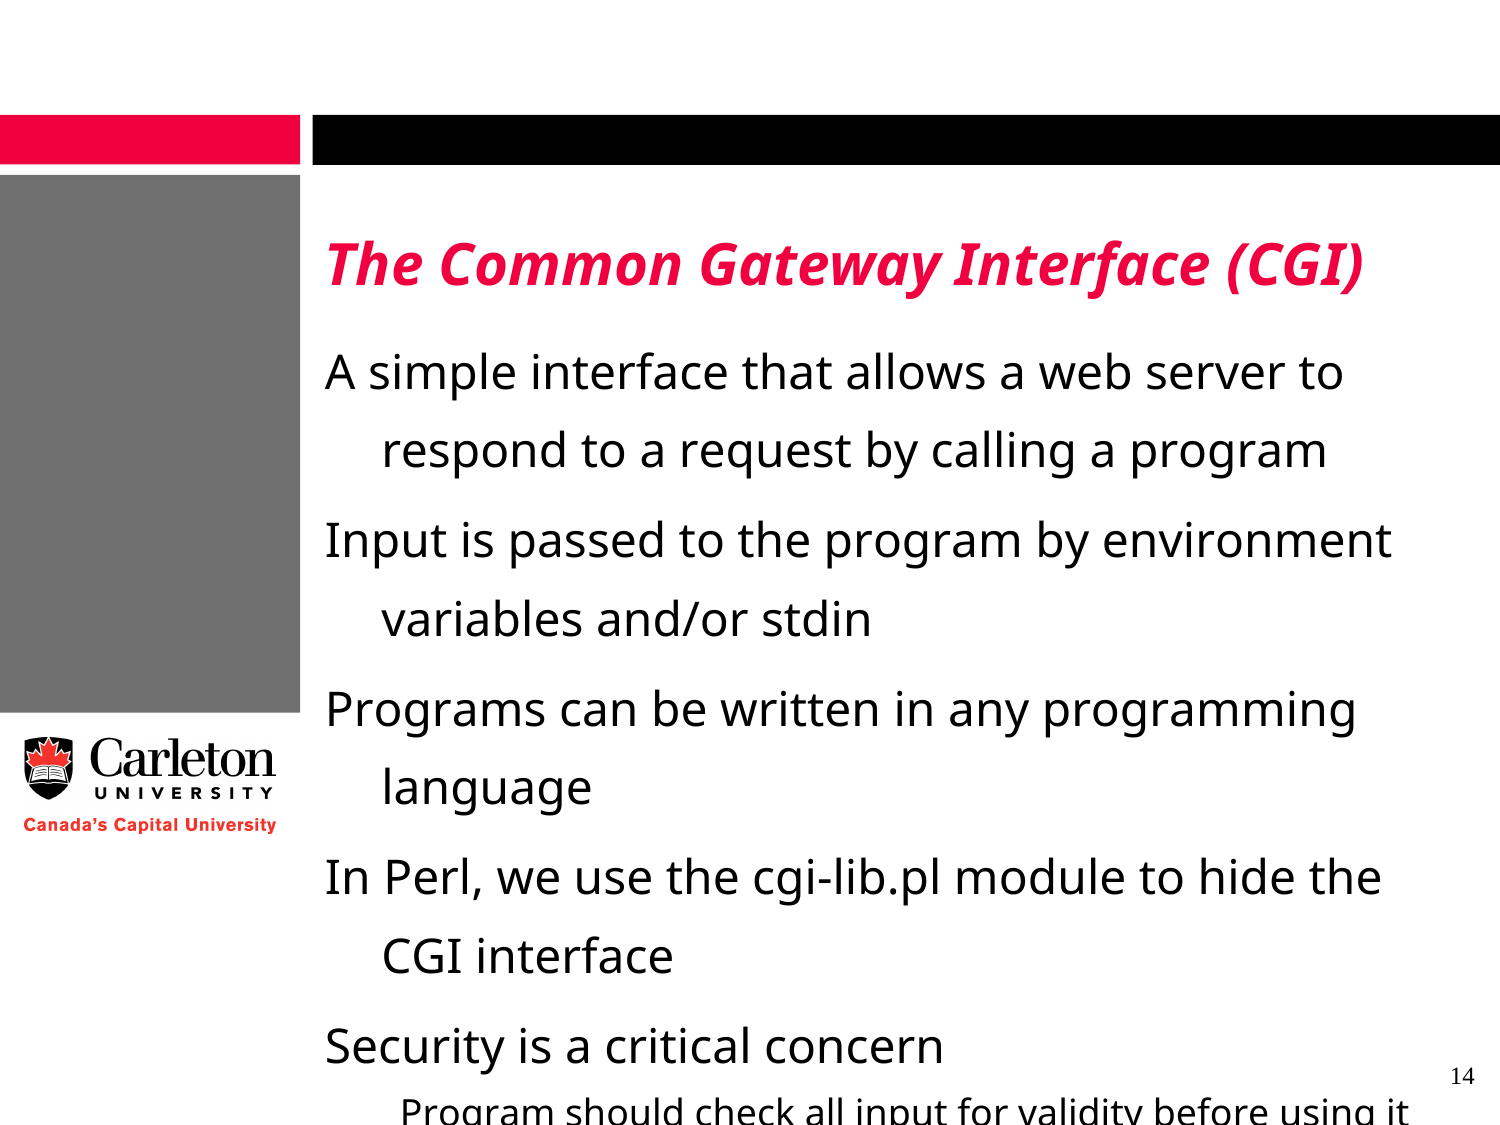

# The Common Gateway Interface (CGI)
A simple interface that allows a web server to respond to a request by calling a program
Input is passed to the program by environment variables and/or stdin
Programs can be written in any programming language
In Perl, we use the cgi-lib.pl module to hide the CGI interface
Security is a critical concern
Program should check all input for validity before using it
Program should never execute anything supplied as input
14